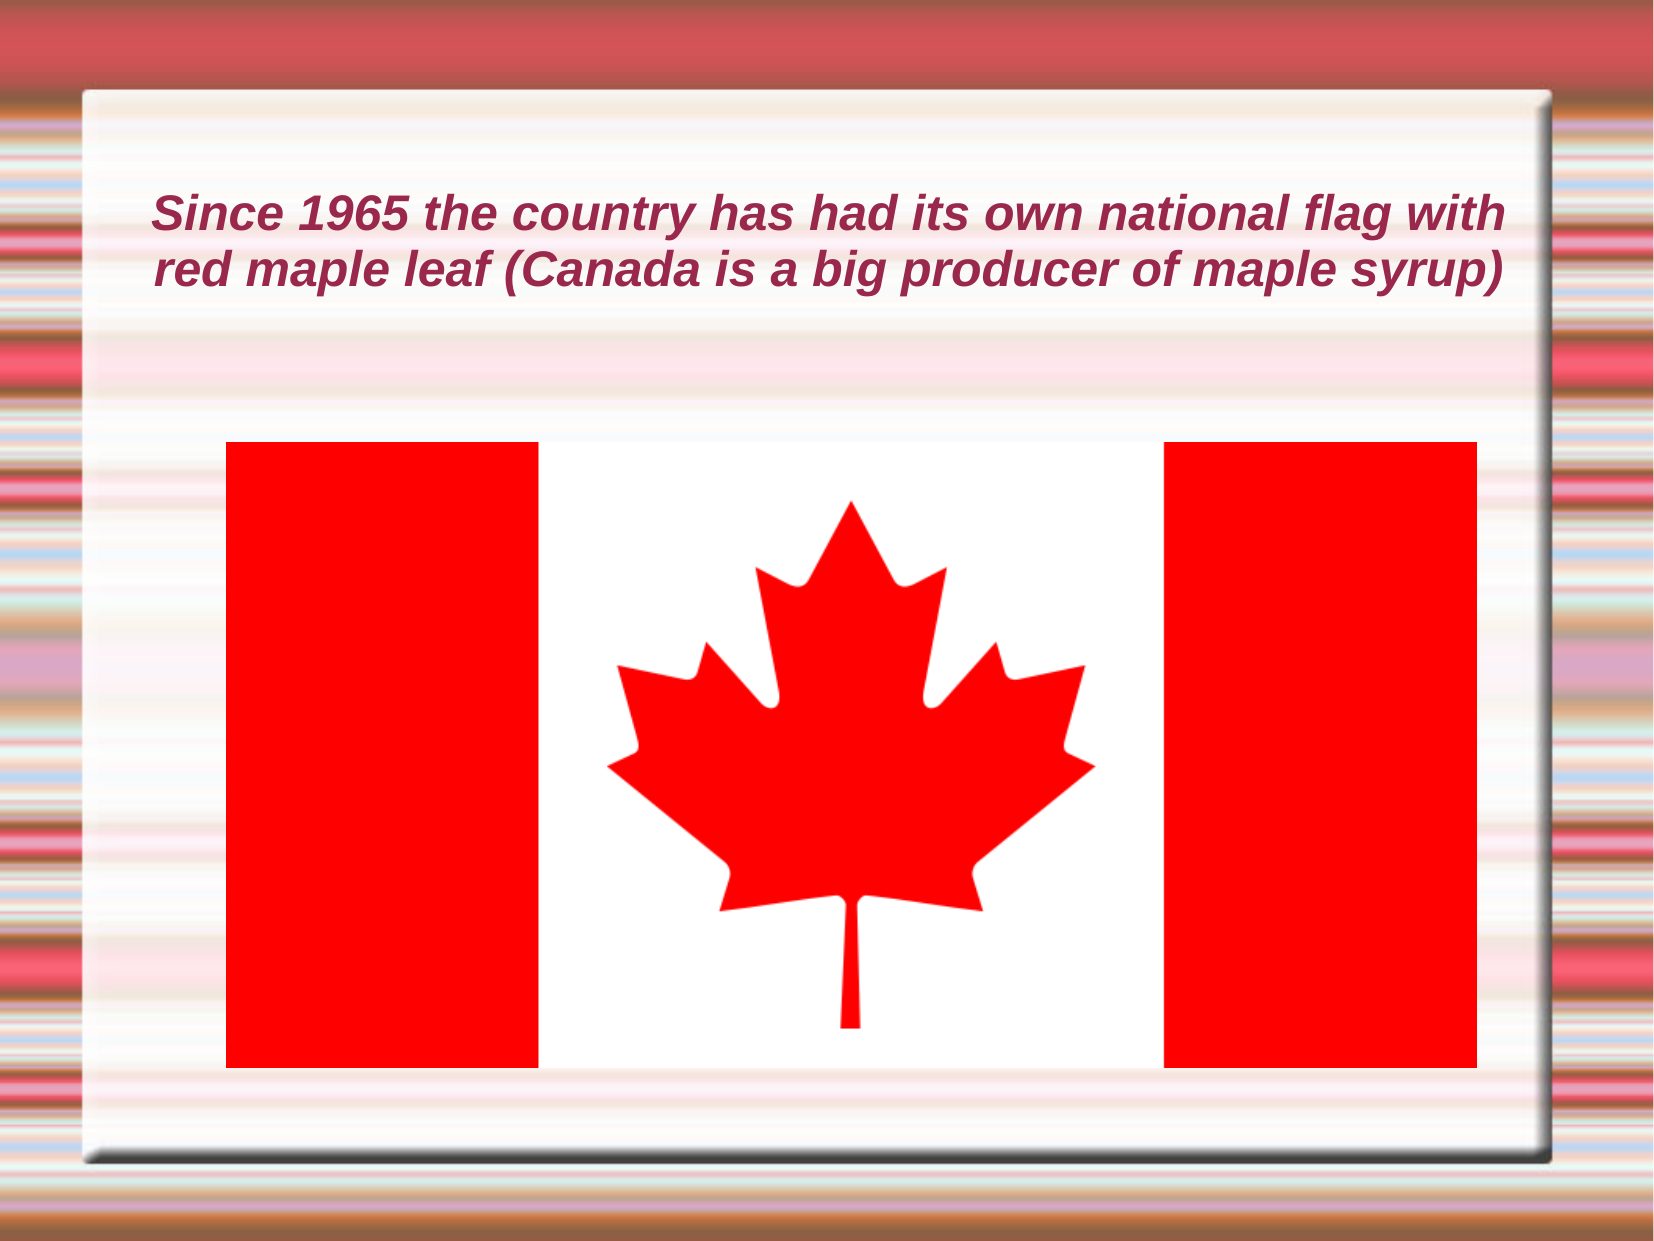

# Since 1965 the country has had its own national flag with red maple leaf (Canada is a big producer of maple syrup)